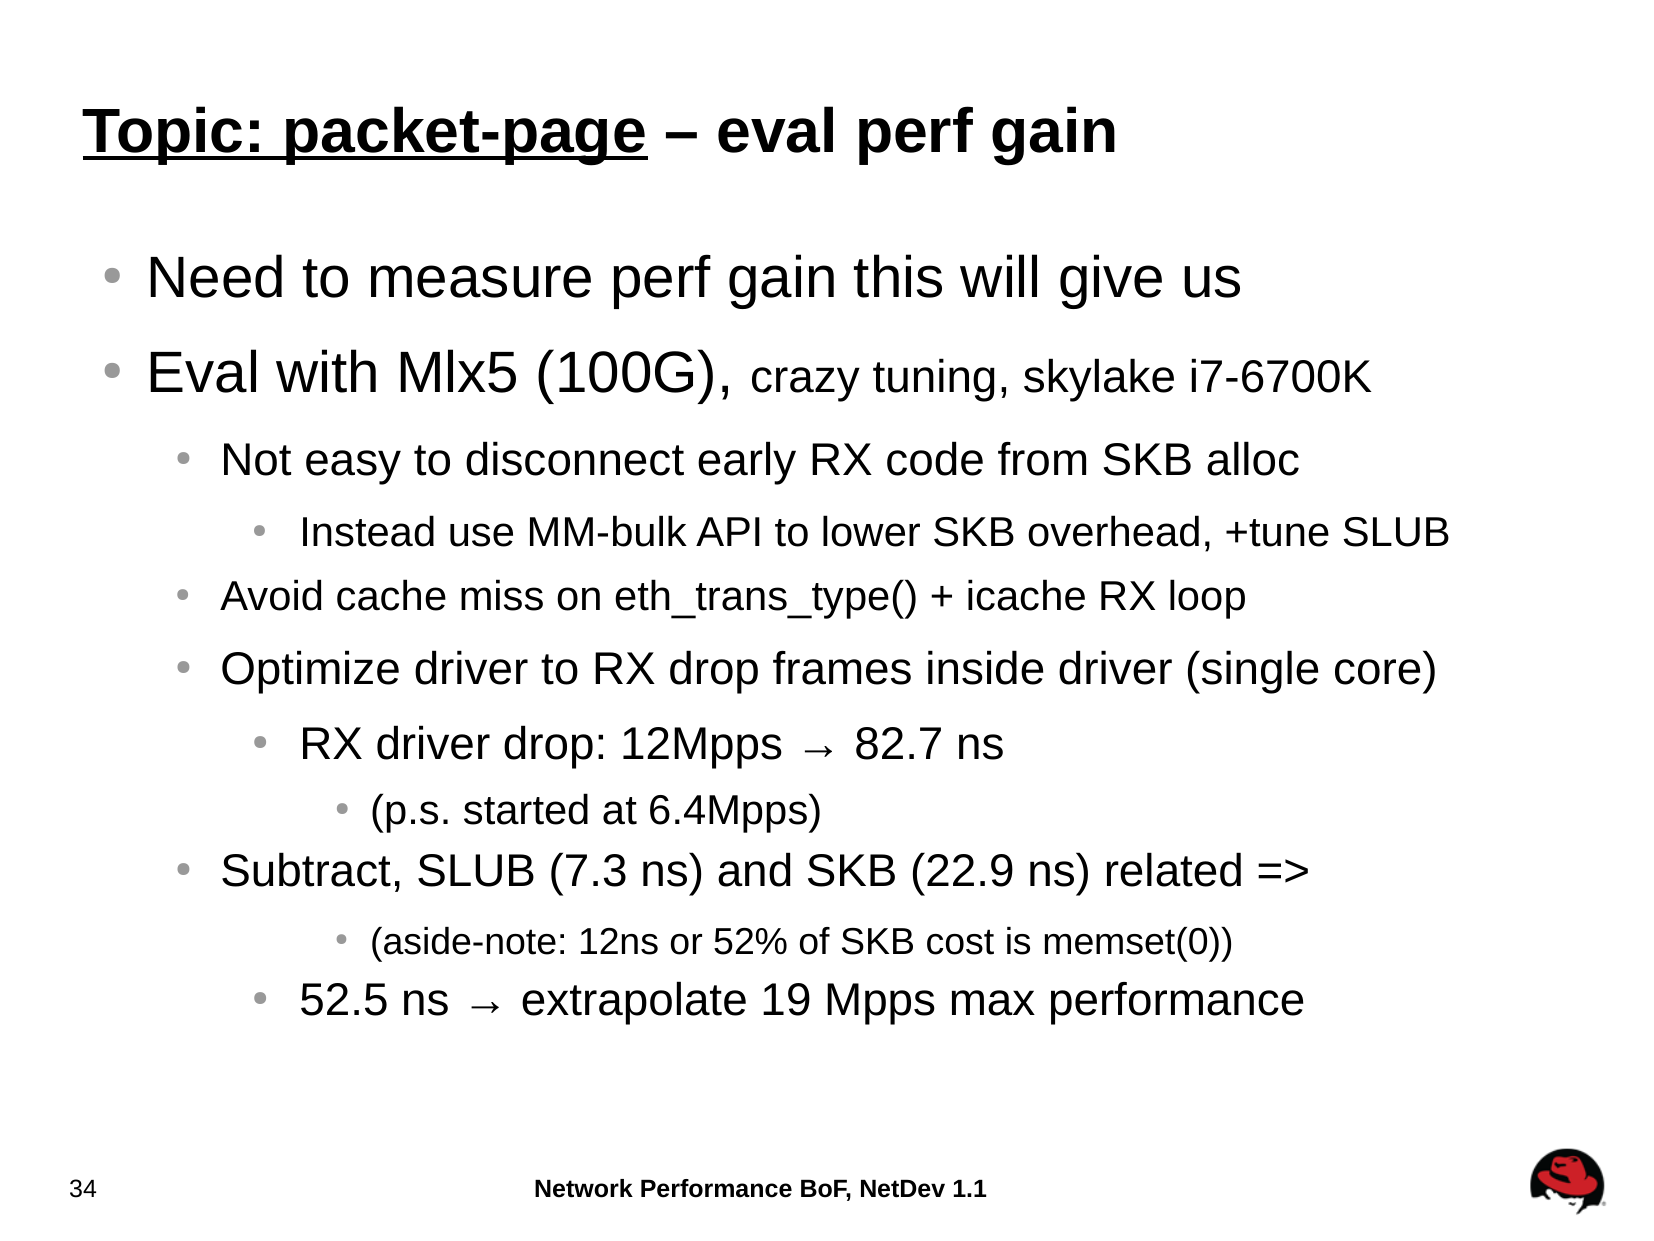

# Topic: packet-page – eval perf gain
Need to measure perf gain this will give us
Eval with Mlx5 (100G), crazy tuning, skylake i7-6700K
Not easy to disconnect early RX code from SKB alloc
Instead use MM-bulk API to lower SKB overhead, +tune SLUB
Avoid cache miss on eth_trans_type() + icache RX loop
Optimize driver to RX drop frames inside driver (single core)
RX driver drop: 12Mpps → 82.7 ns
(p.s. started at 6.4Mpps)
Subtract, SLUB (7.3 ns) and SKB (22.9 ns) related =>
(aside-note: 12ns or 52% of SKB cost is memset(0))
52.5 ns → extrapolate 19 Mpps max performance